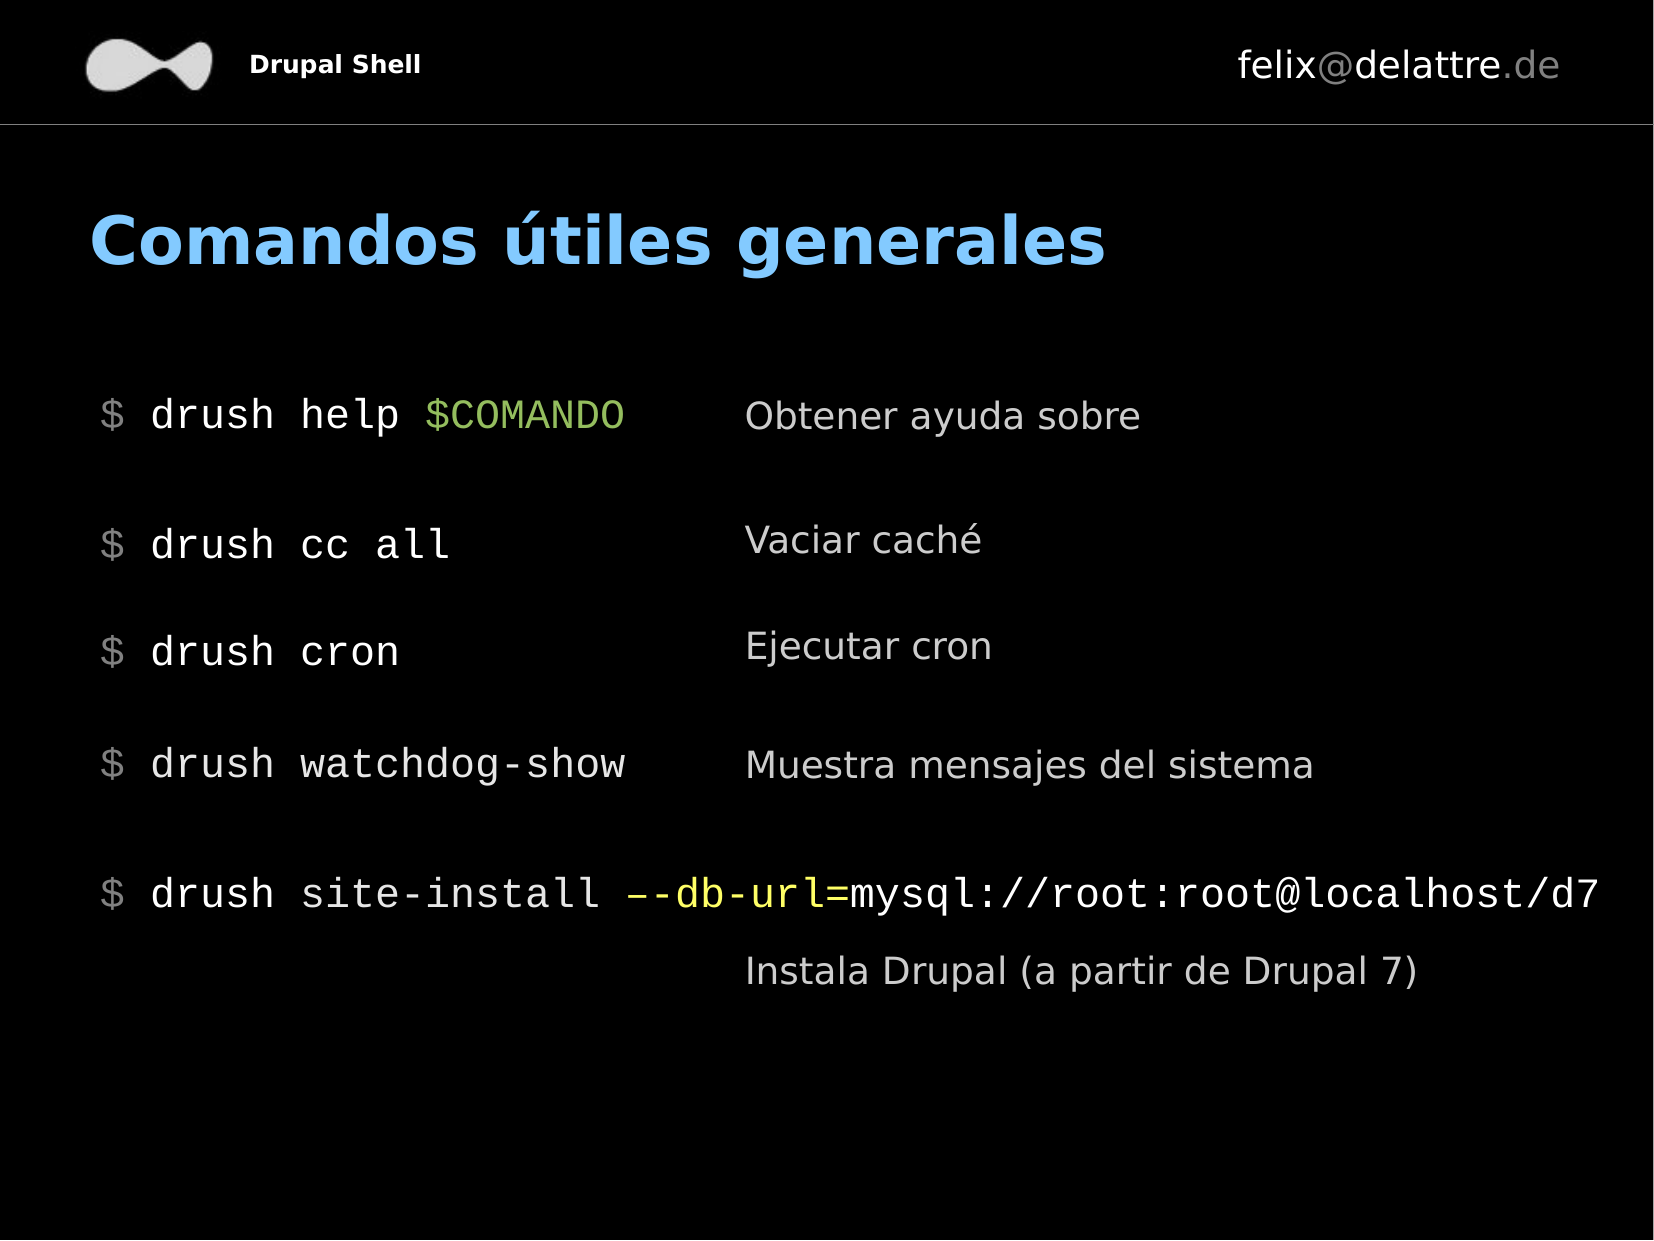

Comandos útiles generales
$ drush help $COMANDO
Obtener ayuda sobre
Vaciar caché
$ drush cc all
Ejecutar cron
$ drush cron
$ drush watchdog-show
Muestra mensajes del sistema
$ drush site-install –-db-url=mysql://root:root@localhost/d7
Instala Drupal (a partir de Drupal 7)